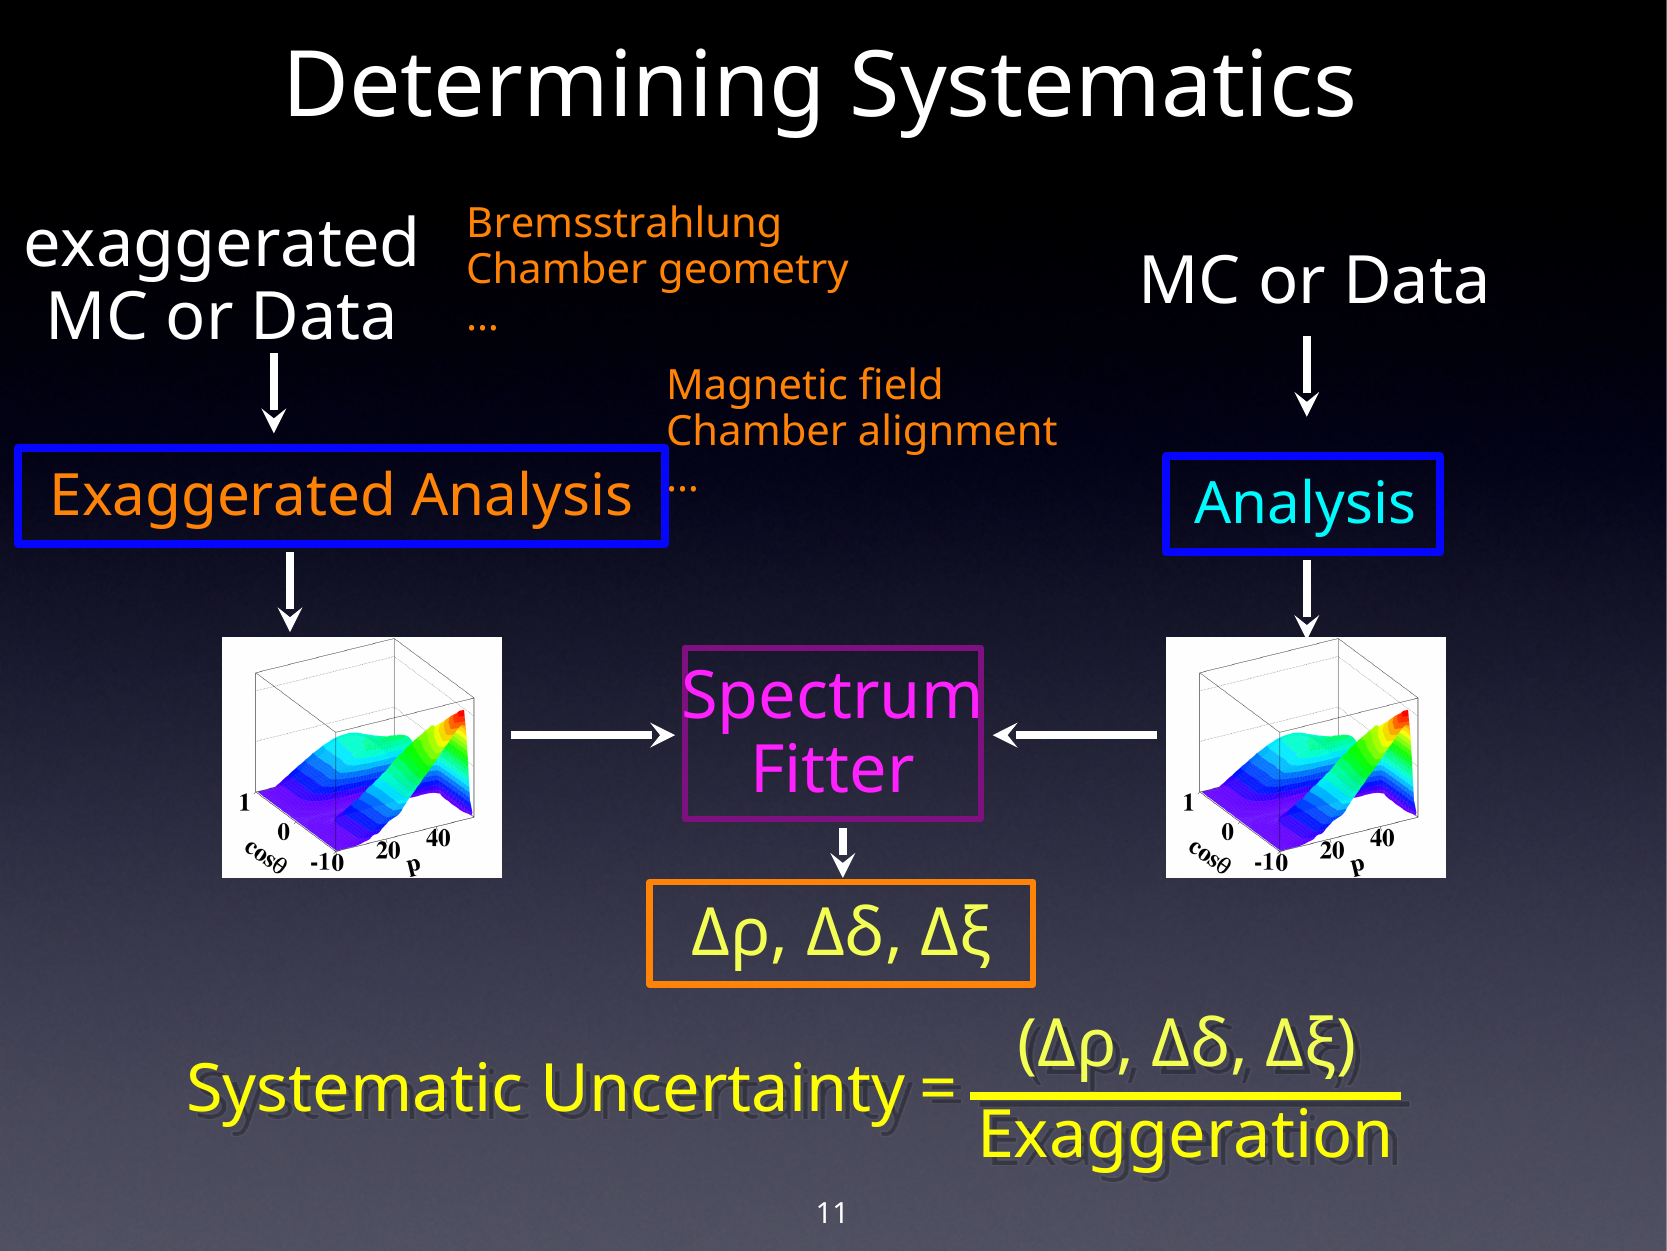

# Determining Systematics
Bremsstrahlung
Chamber geometry
…
MC or Data
exaggerated
MC or Data
Magnetic field
Chamber alignment
…
Exaggerated Analysis
Analysis
Spectrum
Fitter
Δρ, Δδ, Δξ
(Δρ, Δδ, Δξ)
Systematic Uncertainty
=
Exaggeration